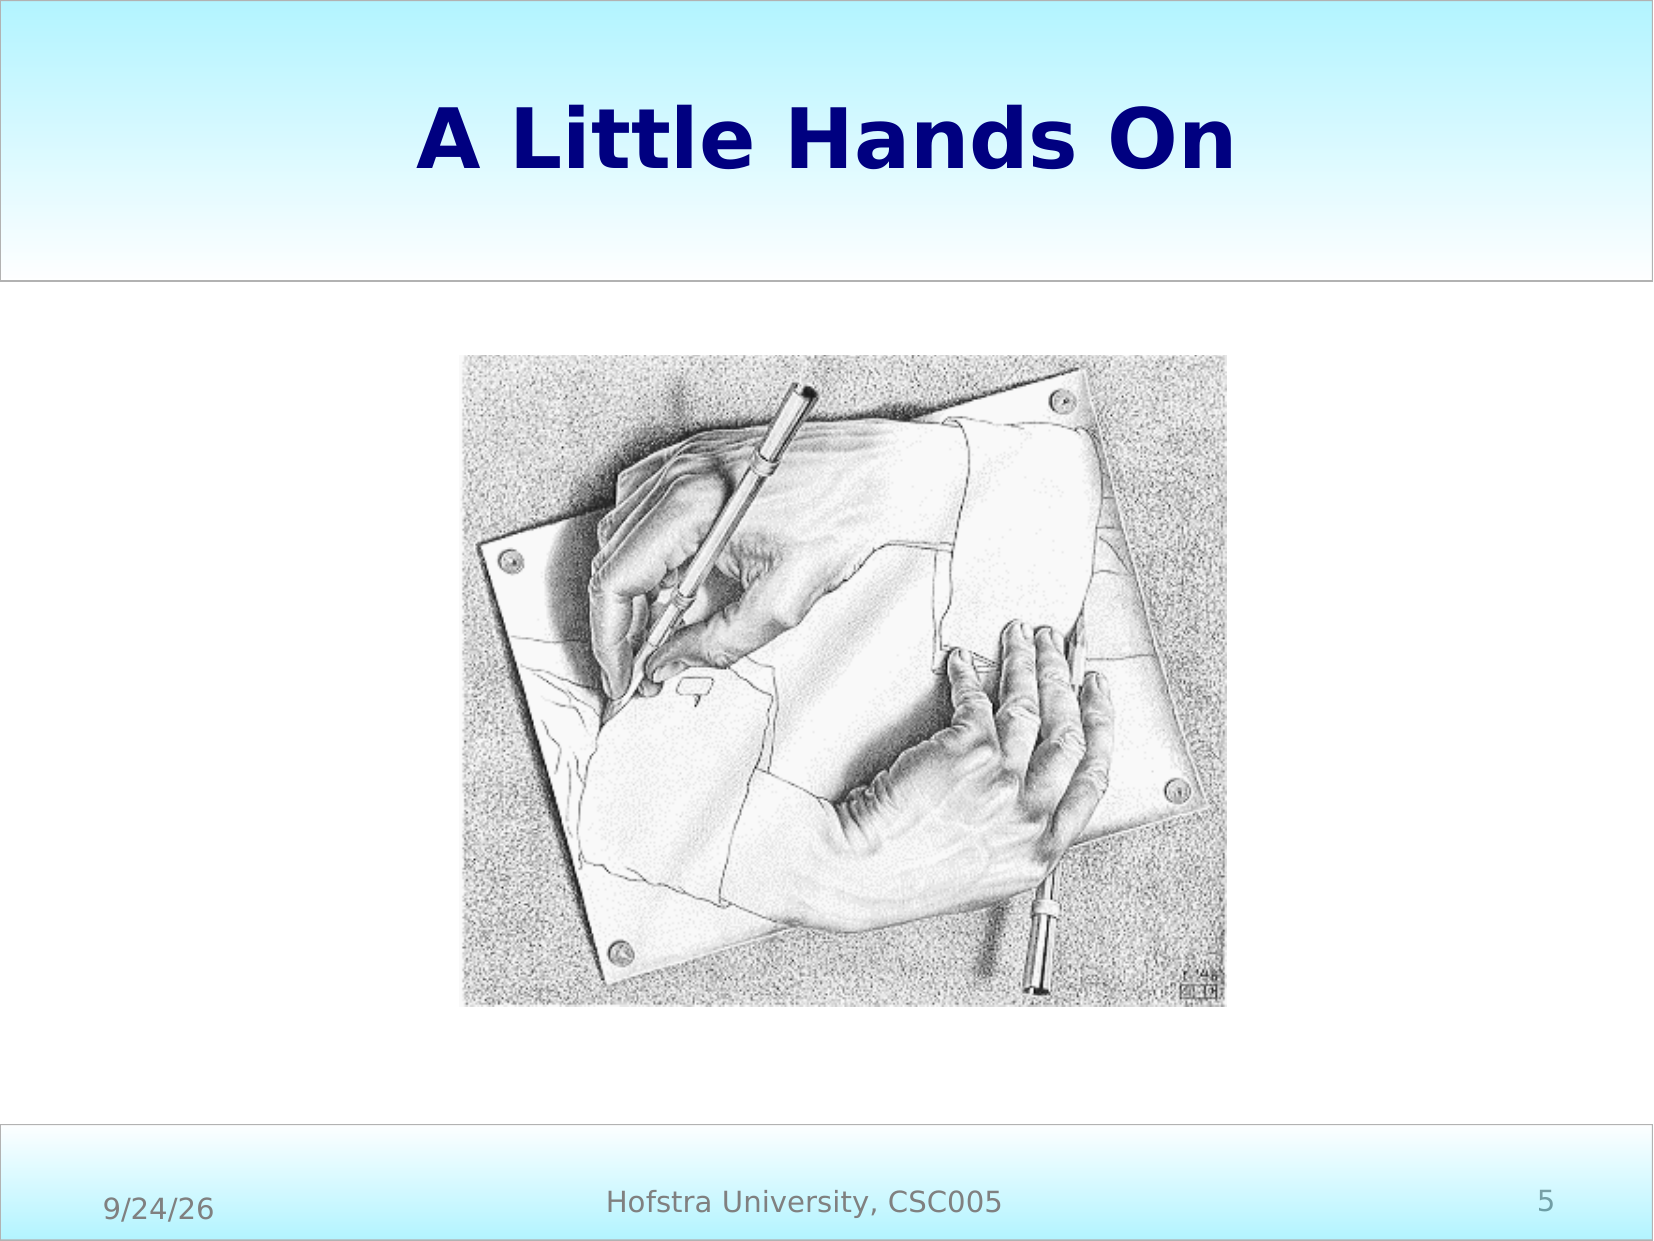

# A Little Hands On
5
Hofstra University, CSC005